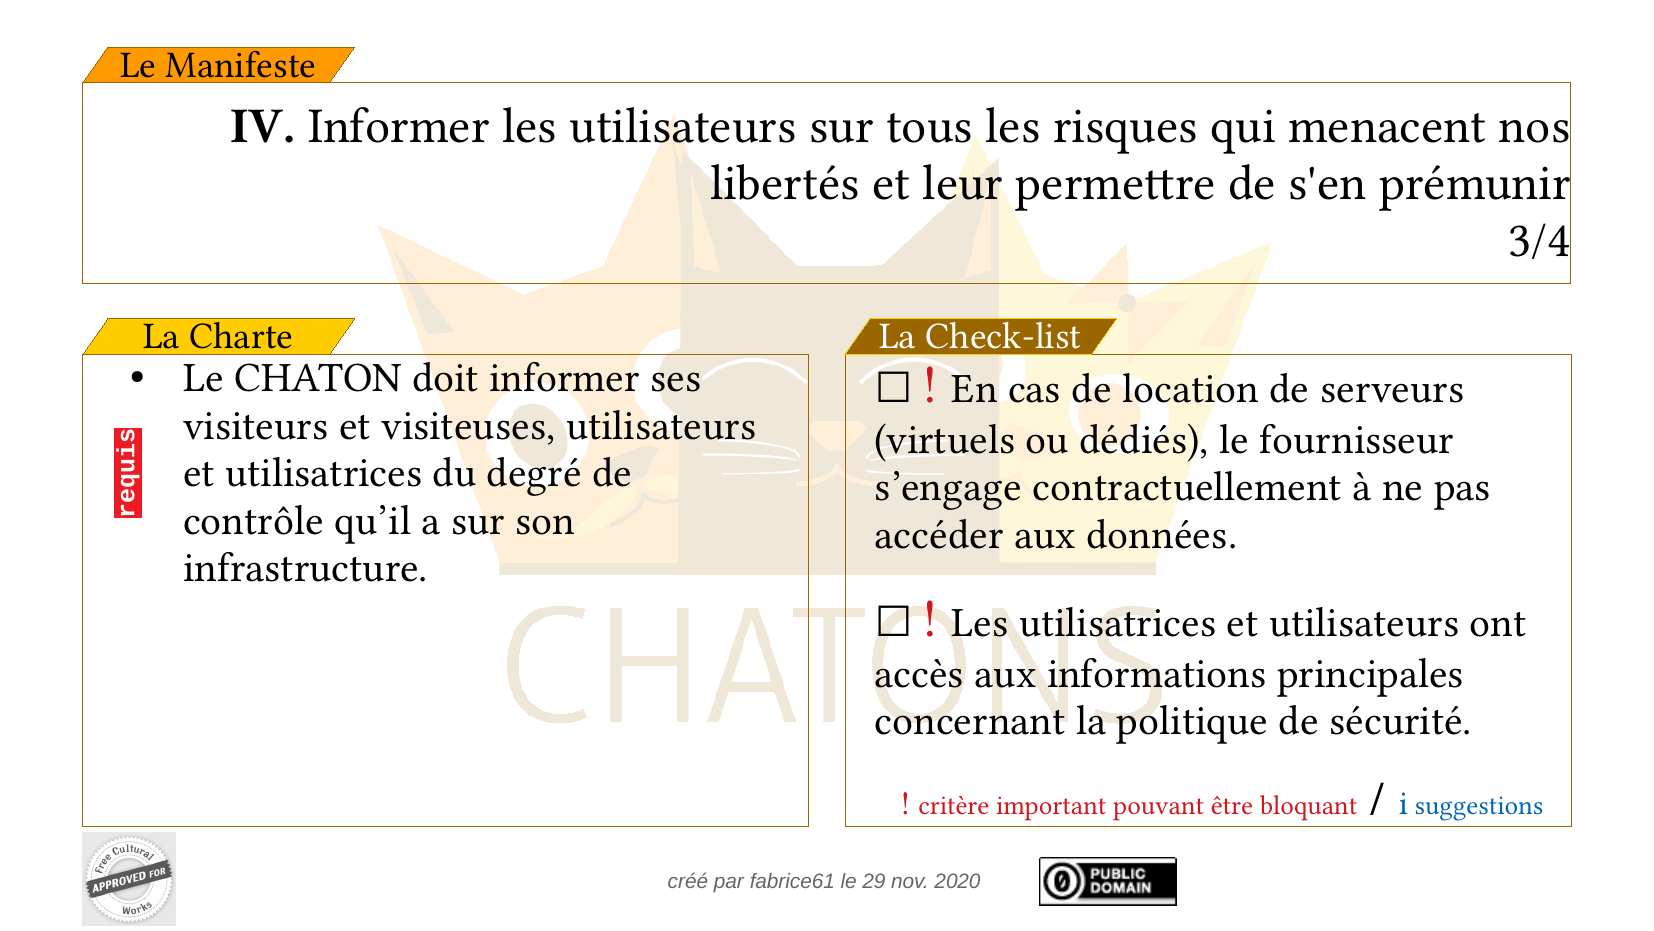

Le Manifeste
# IV. Informer les utilisateurs sur tous les risques qui menacent nos libertés et leur permettre de s'en prémunir 3/4
La Charte
La Check-list
Le CHATON doit informer ses visiteurs et visiteuses, utilisateurs et utilisatrices du degré de contrôle qu’il a sur son infrastructure.
☐ ! En cas de location de serveurs (virtuels ou dédiés), le fournisseur s’engage contractuellement à ne pas accéder aux données.
☐ ! Les utilisatrices et utilisateurs ont accès aux informations principales concernant la politique de sécurité.
requis